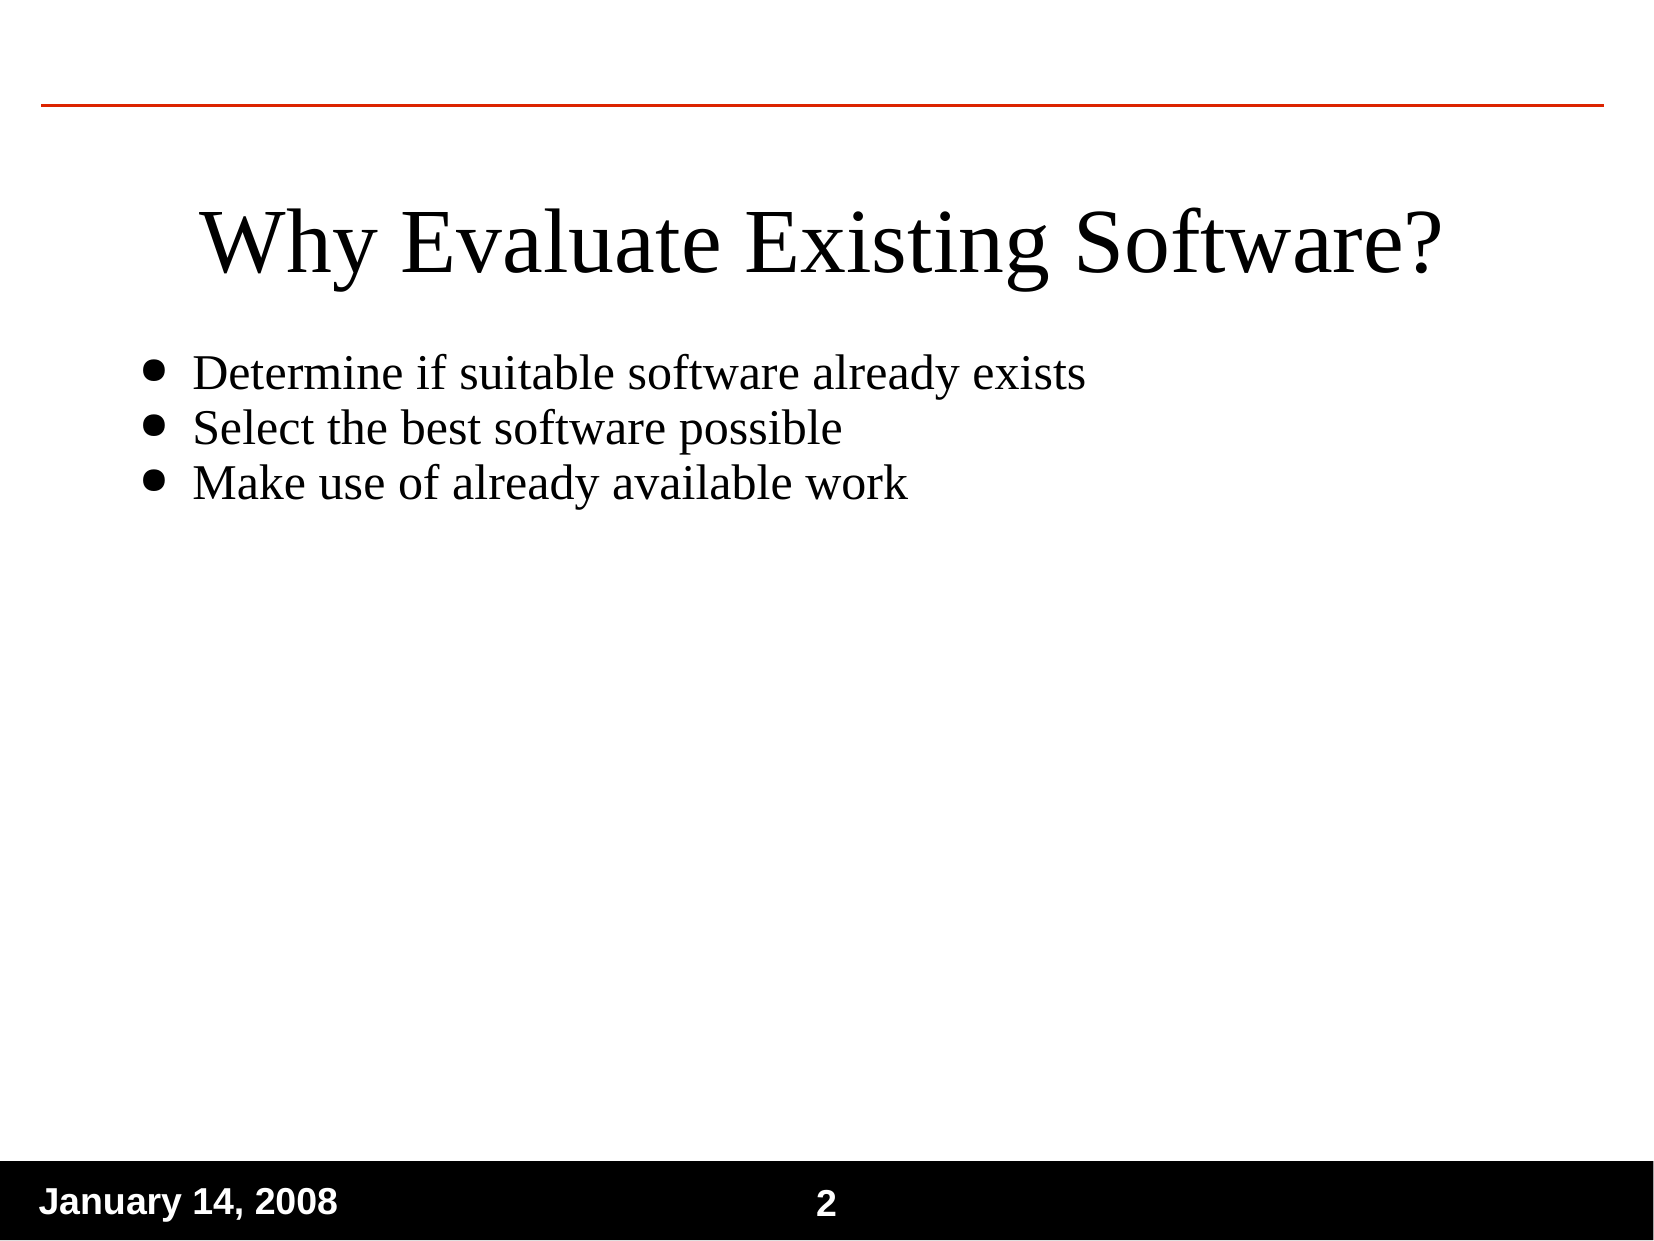

# Why Evaluate Existing Software?
Determine if suitable software already exists
Select the best software possible
Make use of already available work